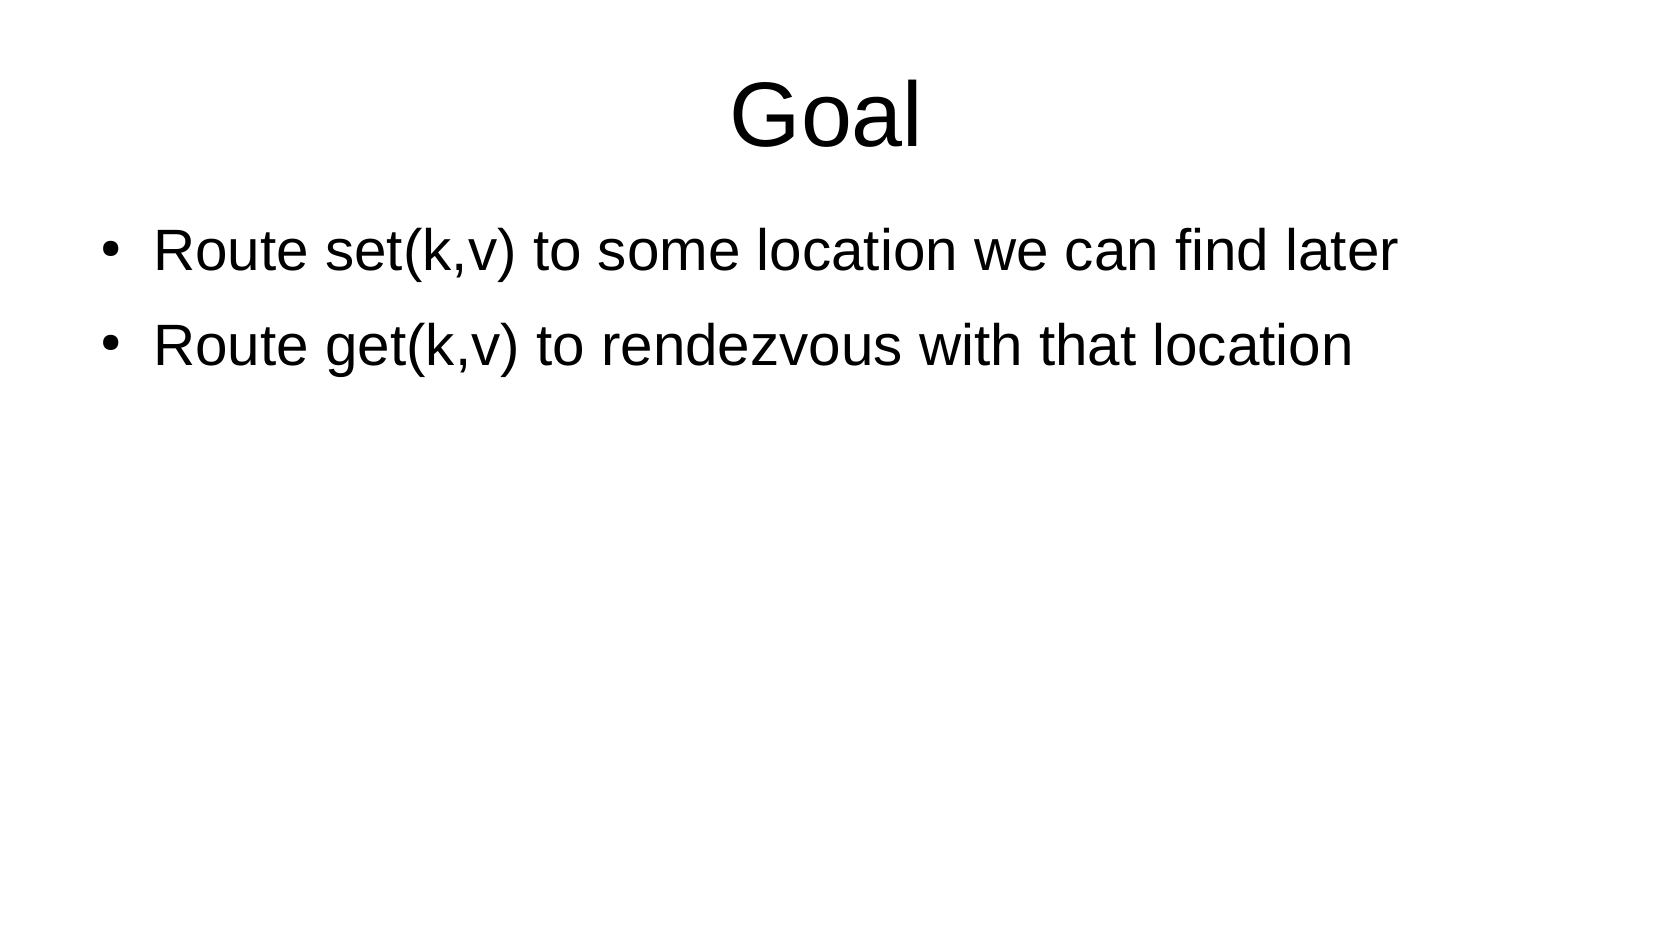

# Goal
Route set(k,v) to some location we can find later
Route get(k,v) to rendezvous with that location